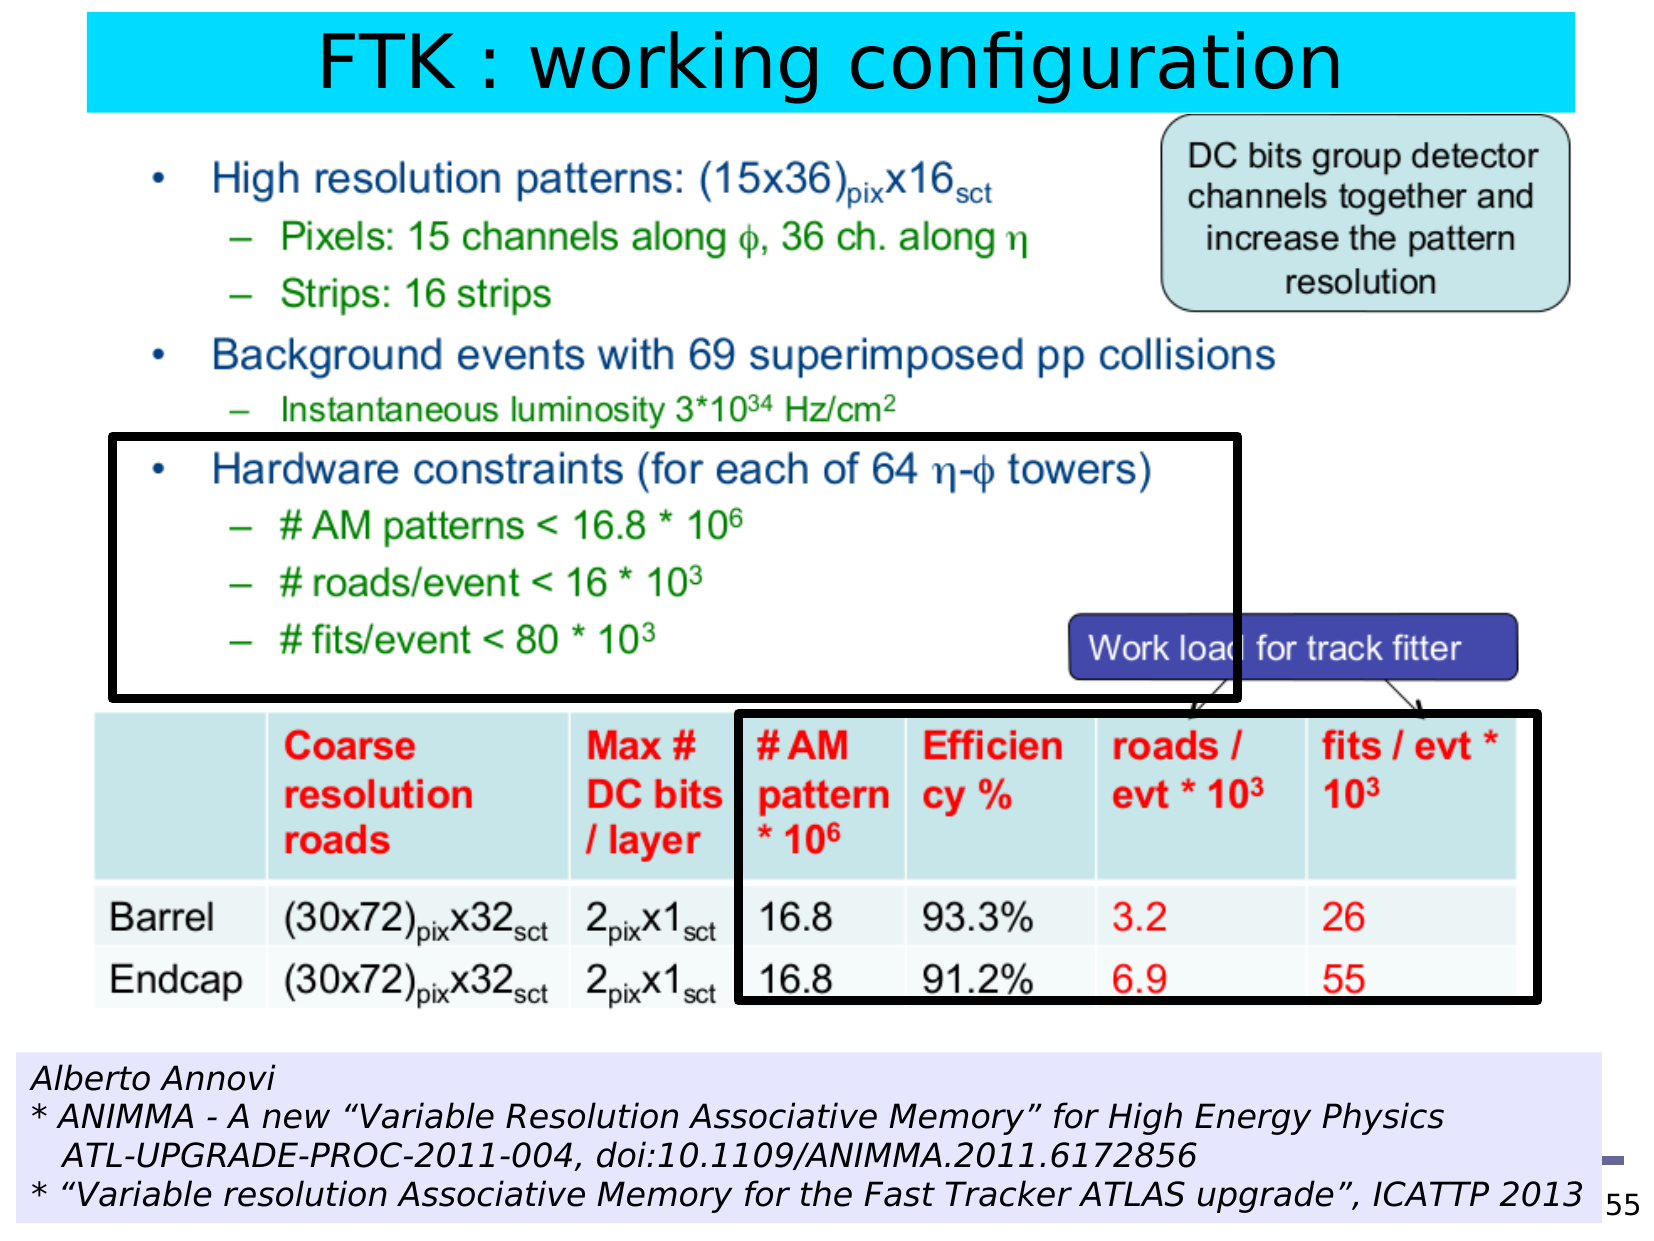

# FTK : working configuration
Alberto Annovi
* ANIMMA - A new “Variable Resolution Associative Memory” for High Energy Physics
 ATL-UPGRADE-PROC-2011-004, doi:10.1109/ANIMMA.2011.6172856
* “Variable resolution Associative Memory for the Fast Tracker ATLAS upgrade”, ICATTP 2013
ISOTDAQ2017, Amsterdam, 6/2/'17
K. Kordas - Pattern Recognition w/ Associative Memories & FPGAs- FTK
55